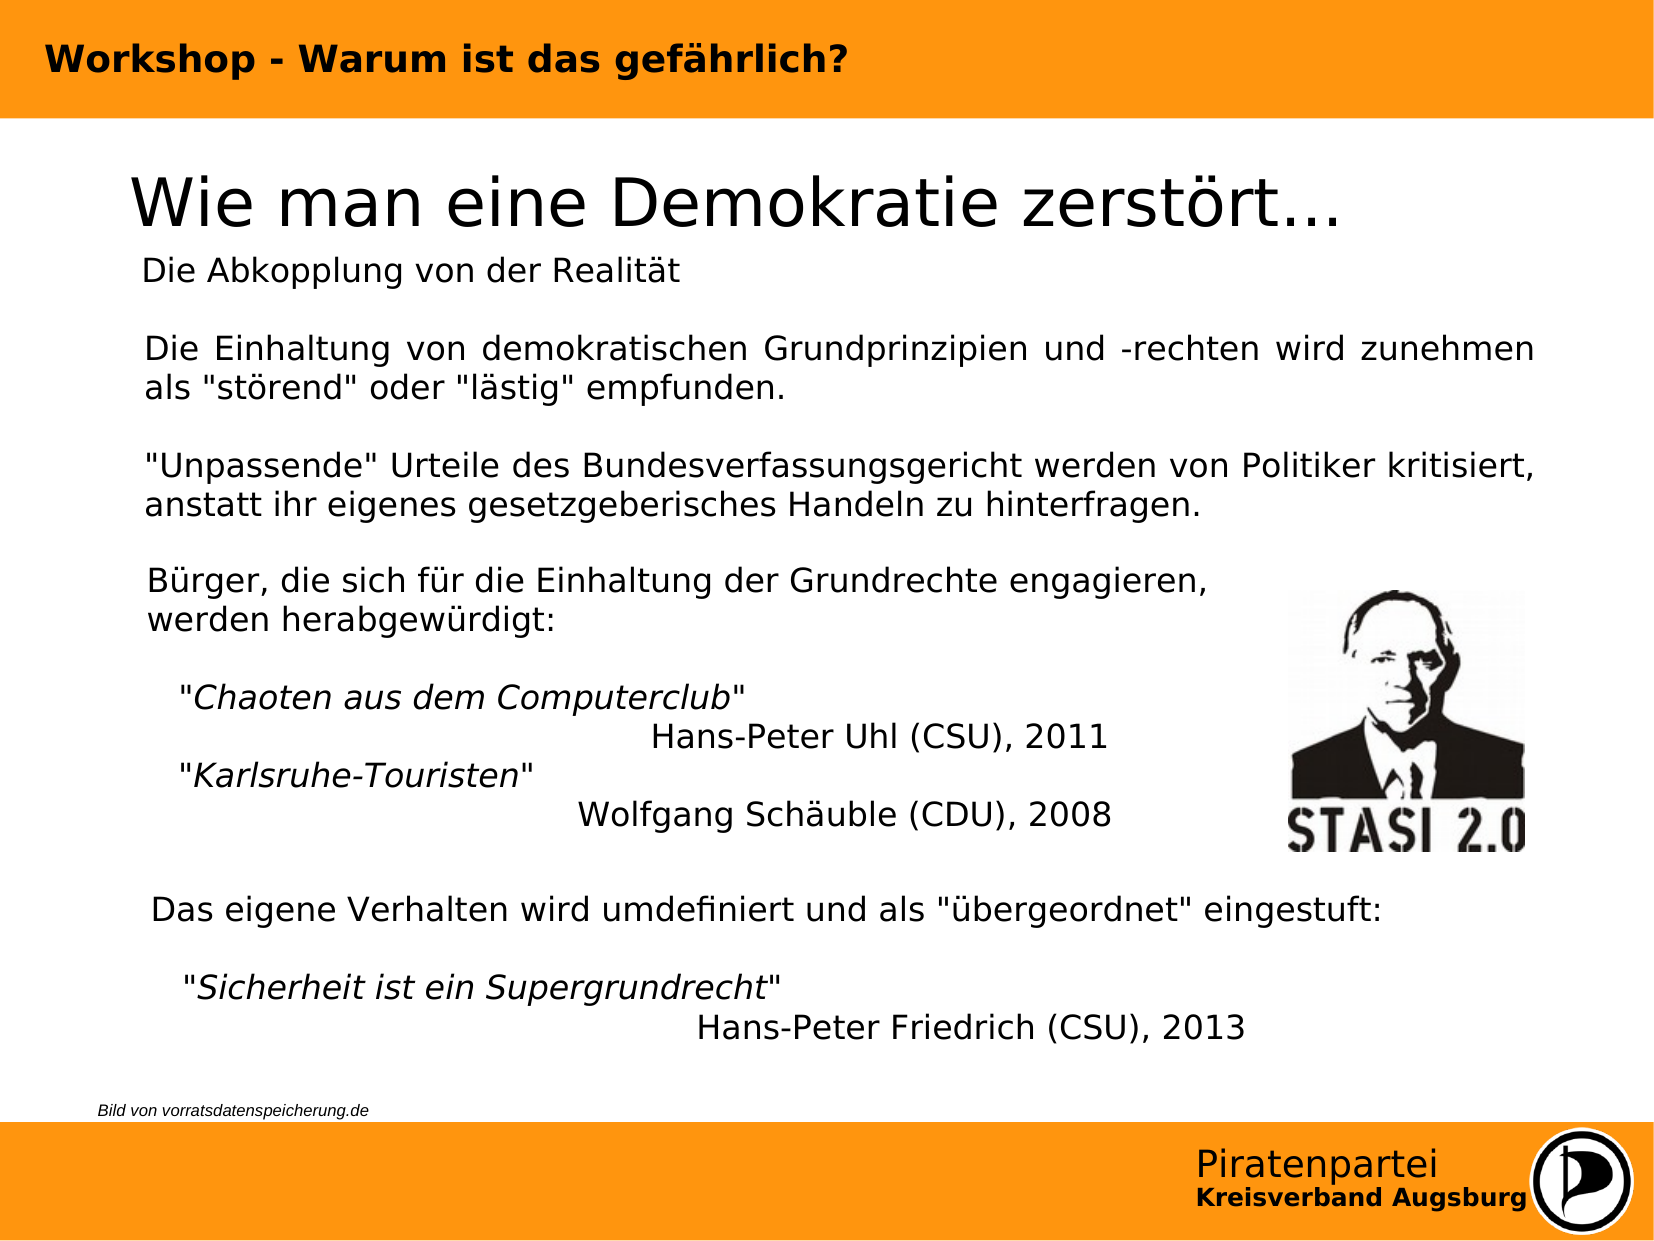

Workshop - Warum ist das gefährlich?
Wie man eine Demokratie zerstört...
Die Abkopplung von der Realität
Die Einhaltung von demokratischen Grundprinzipien und -rechten wird zunehmen als "störend" oder "lästig" empfunden.
"Unpassende" Urteile des Bundesverfassungsgericht werden von Politiker kritisiert, anstatt ihr eigenes gesetzgeberisches Handeln zu hinterfragen.
Bürger, die sich für die Einhaltung der Grundrechte engagieren,
werden herabgewürdigt:
 "Chaoten aus dem Computerclub"
 Hans-Peter Uhl (CSU), 2011
 "Karlsruhe-Touristen"
 Wolfgang Schäuble (CDU), 2008
Das eigene Verhalten wird umdefiniert und als "übergeordnet" eingestuft:
 "Sicherheit ist ein Supergrundrecht"
 Hans-Peter Friedrich (CSU), 2013
Bild von vorratsdatenspeicherung.de